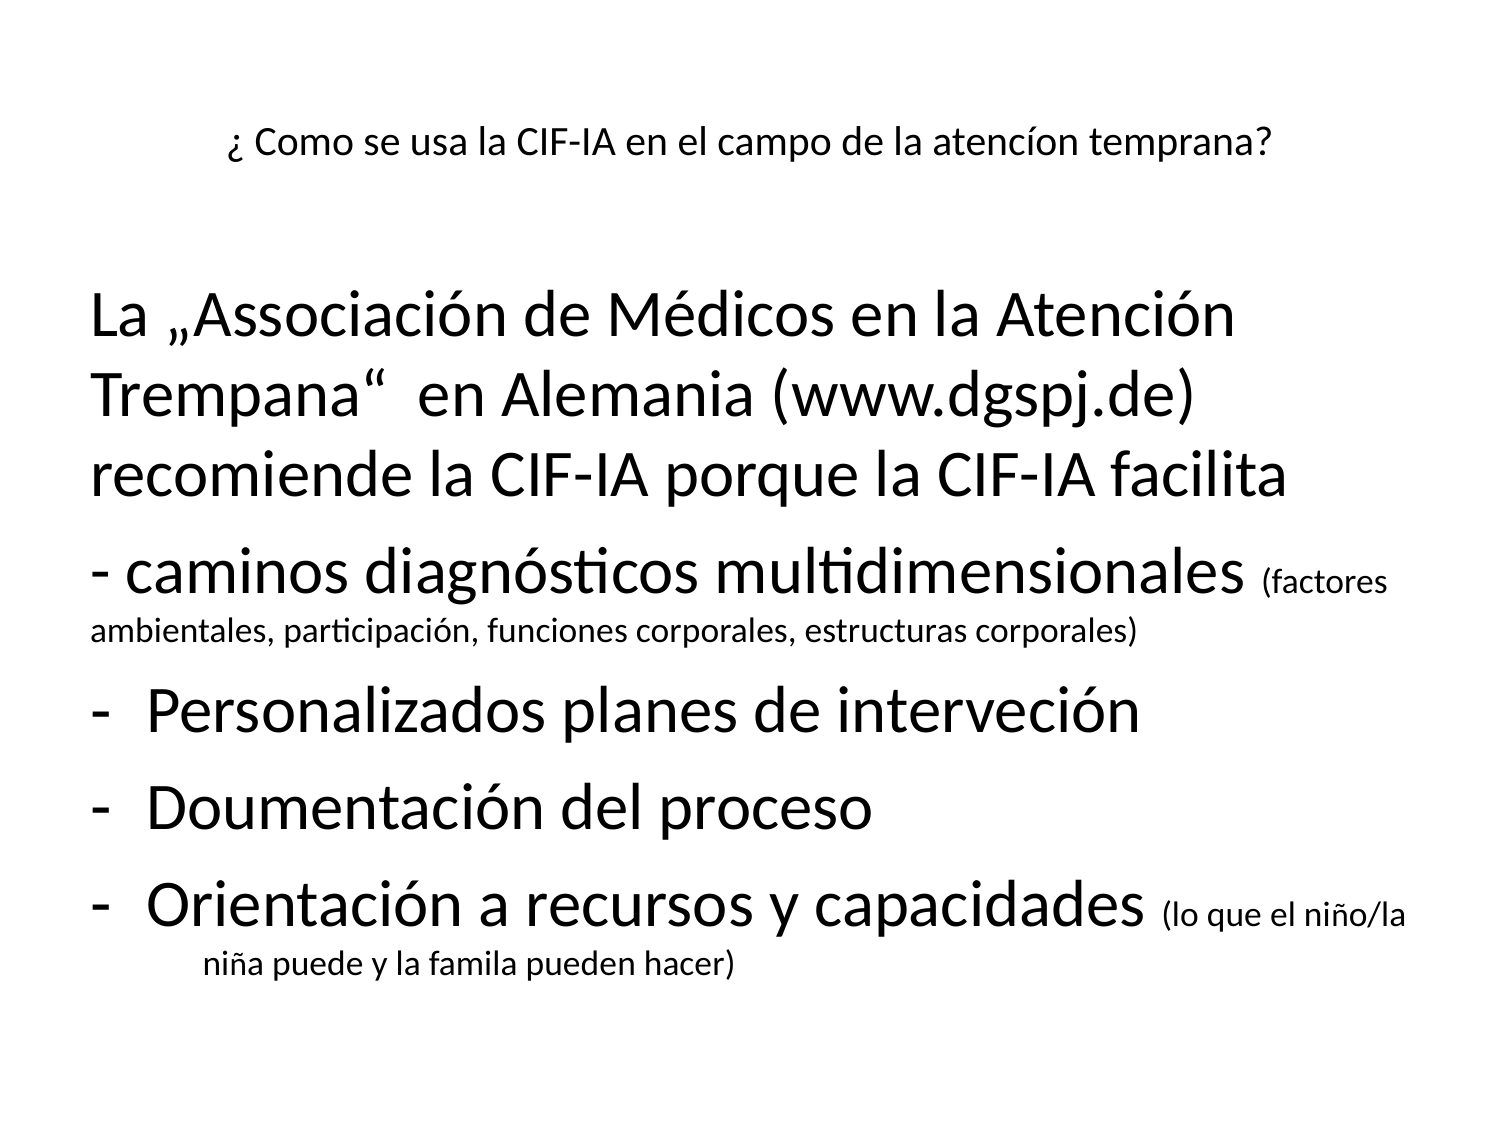

# ¿ Como se usa la CIF-IA en el campo de la atencíon temprana?
La „Associación de Médicos en la Atención Trempana“ en Alemania (www.dgspj.de) recomiende la CIF-IA porque la CIF-IA facilita
- caminos diagnósticos multidimensionales (factores ambientales, participación, funciones corporales, estructuras corporales)
Personalizados planes de interveción
Doumentación del proceso
Orientación a recursos y capacidades (lo que el niño/la niña puede y la famila pueden hacer)